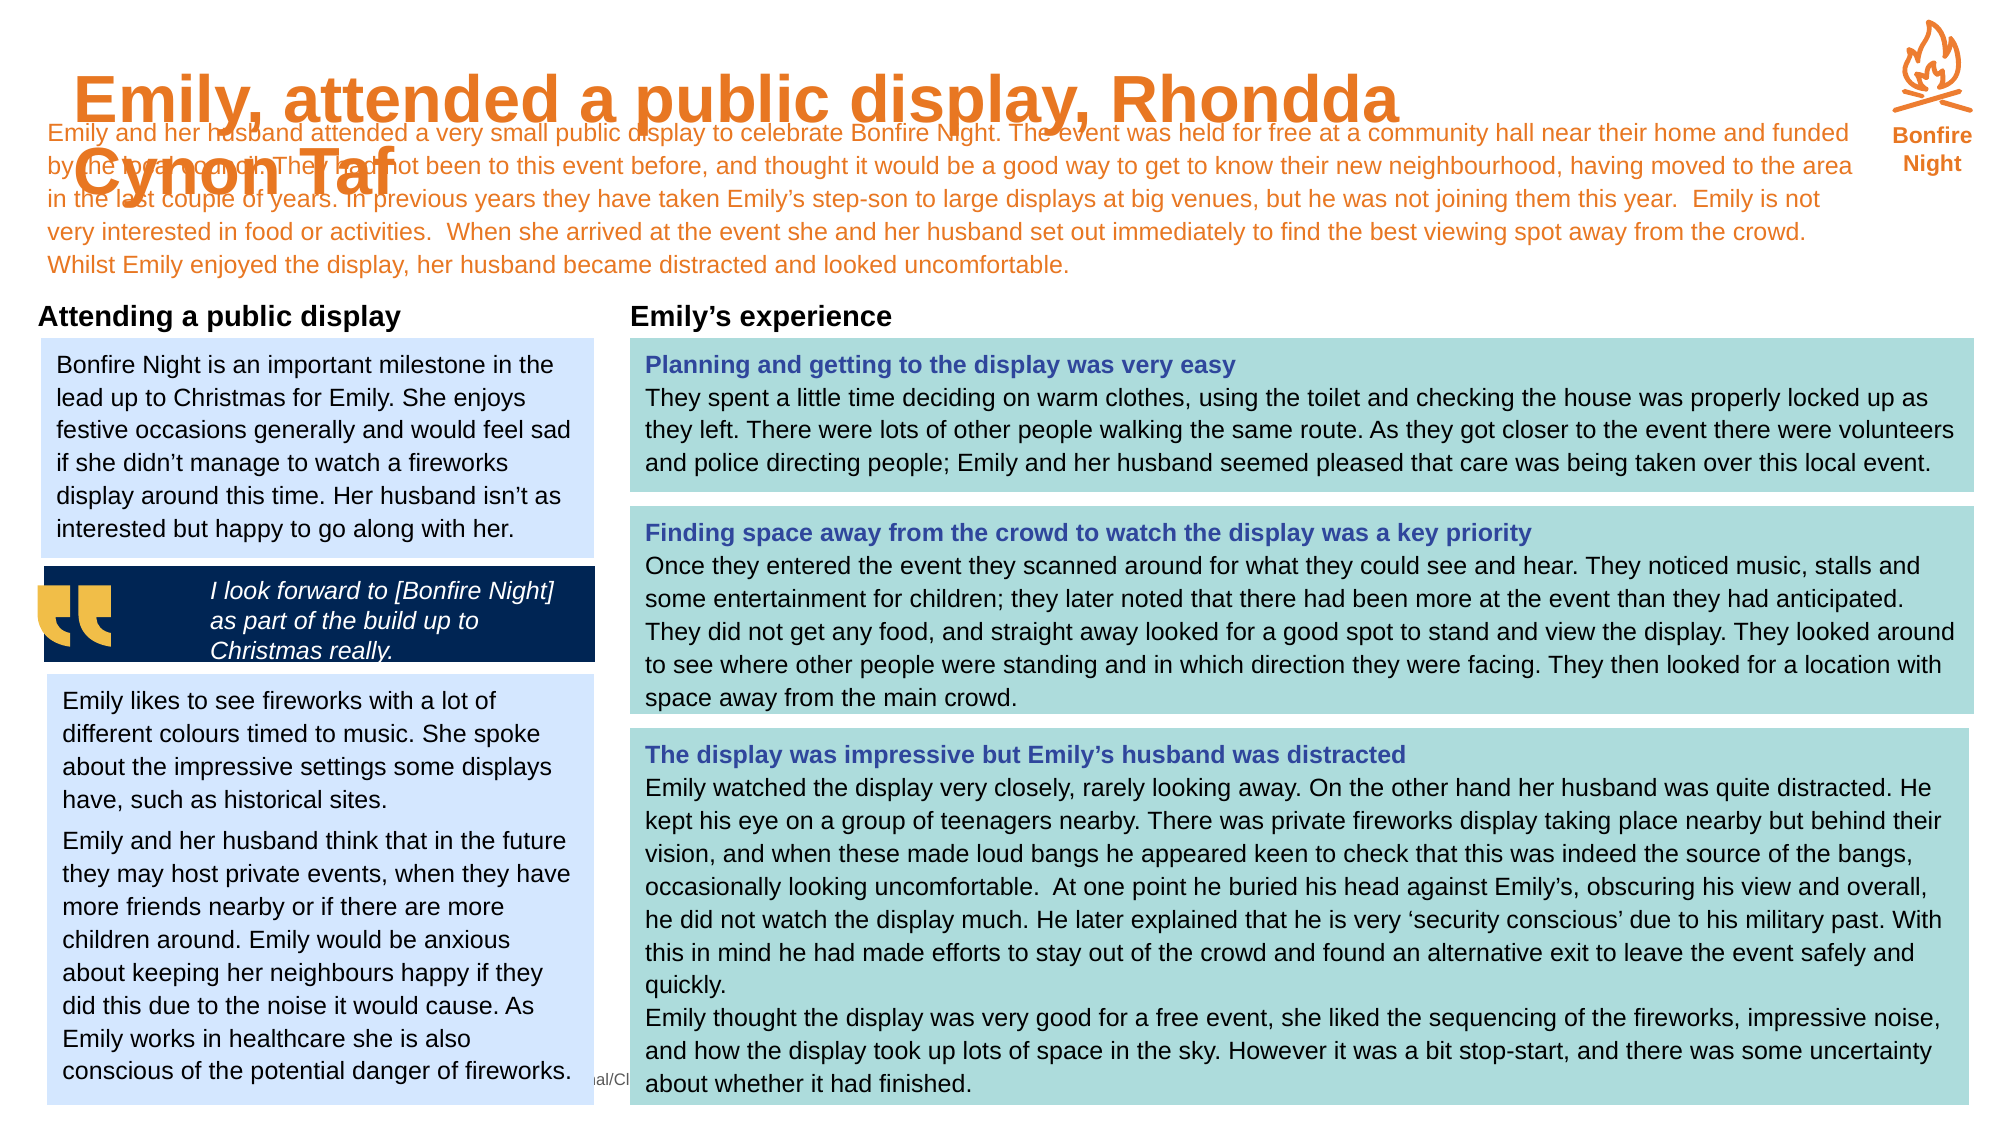

# Emily, attended a public display, Rhondda Cynon Taf
Emily and her husband attended a very small public display to celebrate Bonfire Night. The event was held for free at a community hall near their home and funded by the local council. They had not been to this event before, and thought it would be a good way to get to know their new neighbourhood, having moved to the area in the last couple of years. In previous years they have taken Emily’s step-son to large displays at big venues, but he was not joining them this year. Emily is not very interested in food or activities. When she arrived at the event she and her husband set out immediately to find the best viewing spot away from the crowd. Whilst Emily enjoyed the display, her husband became distracted and looked uncomfortable.
Bonfire Night
Attending a public display
Emily’s experience
Bonfire Night is an important milestone in the lead up to Christmas for Emily. She enjoys festive occasions generally and would feel sad if she didn’t manage to watch a fireworks display around this time. Her husband isn’t as interested but happy to go along with her.
Planning and getting to the display was very easy
They spent a little time deciding on warm clothes, using the toilet and checking the house was properly locked up as they left. There were lots of other people walking the same route. As they got closer to the event there were volunteers and police directing people; Emily and her husband seemed pleased that care was being taken over this local event.
Finding space away from the crowd to watch the display was a key priority
Once they entered the event they scanned around for what they could see and hear. They noticed music, stalls and some entertainment for children; they later noted that there had been more at the event than they had anticipated. They did not get any food, and straight away looked for a good spot to stand and view the display. They looked around to see where other people were standing and in which direction they were facing. They then looked for a location with space away from the main crowd.
I look forward to [Bonfire Night] as part of the build up to Christmas really.
Emily likes to see fireworks with a lot of different colours timed to music. She spoke about the impressive settings some displays have, such as historical sites.
Emily and her husband think that in the future they may host private events, when they have more friends nearby or if there are more children around. Emily would be anxious about keeping her neighbours happy if they did this due to the noise it would cause. As Emily works in healthcare she is also conscious of the potential danger of fireworks.
The display was impressive but Emily’s husband was distracted
Emily watched the display very closely, rarely looking away. On the other hand her husband was quite distracted. He kept his eye on a group of teenagers nearby. There was private fireworks display taking place nearby but behind their vision, and when these made loud bangs he appeared keen to check that this was indeed the source of the bangs, occasionally looking uncomfortable. At one point he buried his head against Emily’s, obscuring his view and overall, he did not watch the display much. He later explained that he is very ‘security conscious’ due to his military past. With this in mind he had made efforts to stay out of the crowd and found an alternative exit to leave the event safely and quickly.
Emily thought the display was very good for a free event, she liked the sequencing of the fireworks, impressive noise, and how the display took up lots of space in the sky. However it was a bit stop-start, and there was some uncertainty about whether it had finished.